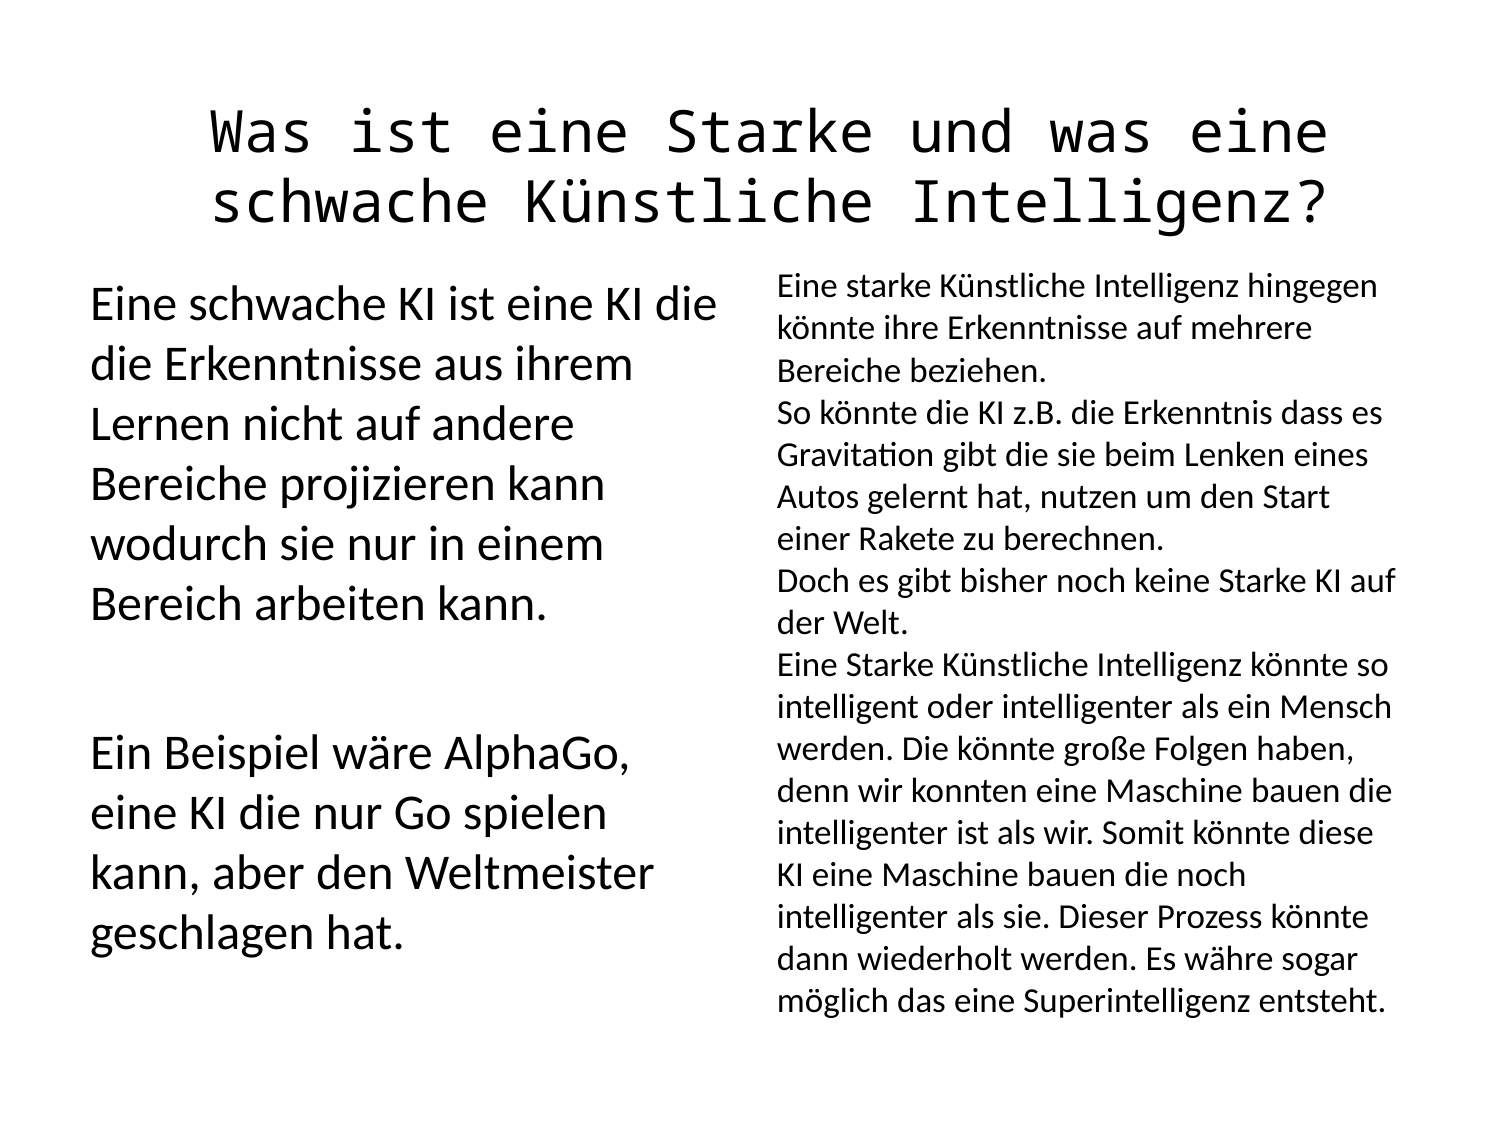

# Was ist eine Starke und was eine schwache Künstliche Intelligenz?
Eine starke Künstliche Intelligenz hingegen könnte ihre Erkenntnisse auf mehrere Bereiche beziehen.
So könnte die KI z.B. die Erkenntnis dass es Gravitation gibt die sie beim Lenken eines Autos gelernt hat, nutzen um den Start einer Rakete zu berechnen.
Doch es gibt bisher noch keine Starke KI auf der Welt.
Eine Starke Künstliche Intelligenz könnte so intelligent oder intelligenter als ein Mensch werden. Die könnte große Folgen haben, denn wir konnten eine Maschine bauen die intelligenter ist als wir. Somit könnte diese KI eine Maschine bauen die noch intelligenter als sie. Dieser Prozess könnte dann wiederholt werden. Es währe sogar möglich das eine Superintelligenz entsteht.
Eine schwache KI ist eine KI die die Erkenntnisse aus ihrem Lernen nicht auf andere Bereiche projizieren kann wodurch sie nur in einem Bereich arbeiten kann.
Ein Beispiel wäre AlphaGo, eine KI die nur Go spielen kann, aber den Weltmeister geschlagen hat.